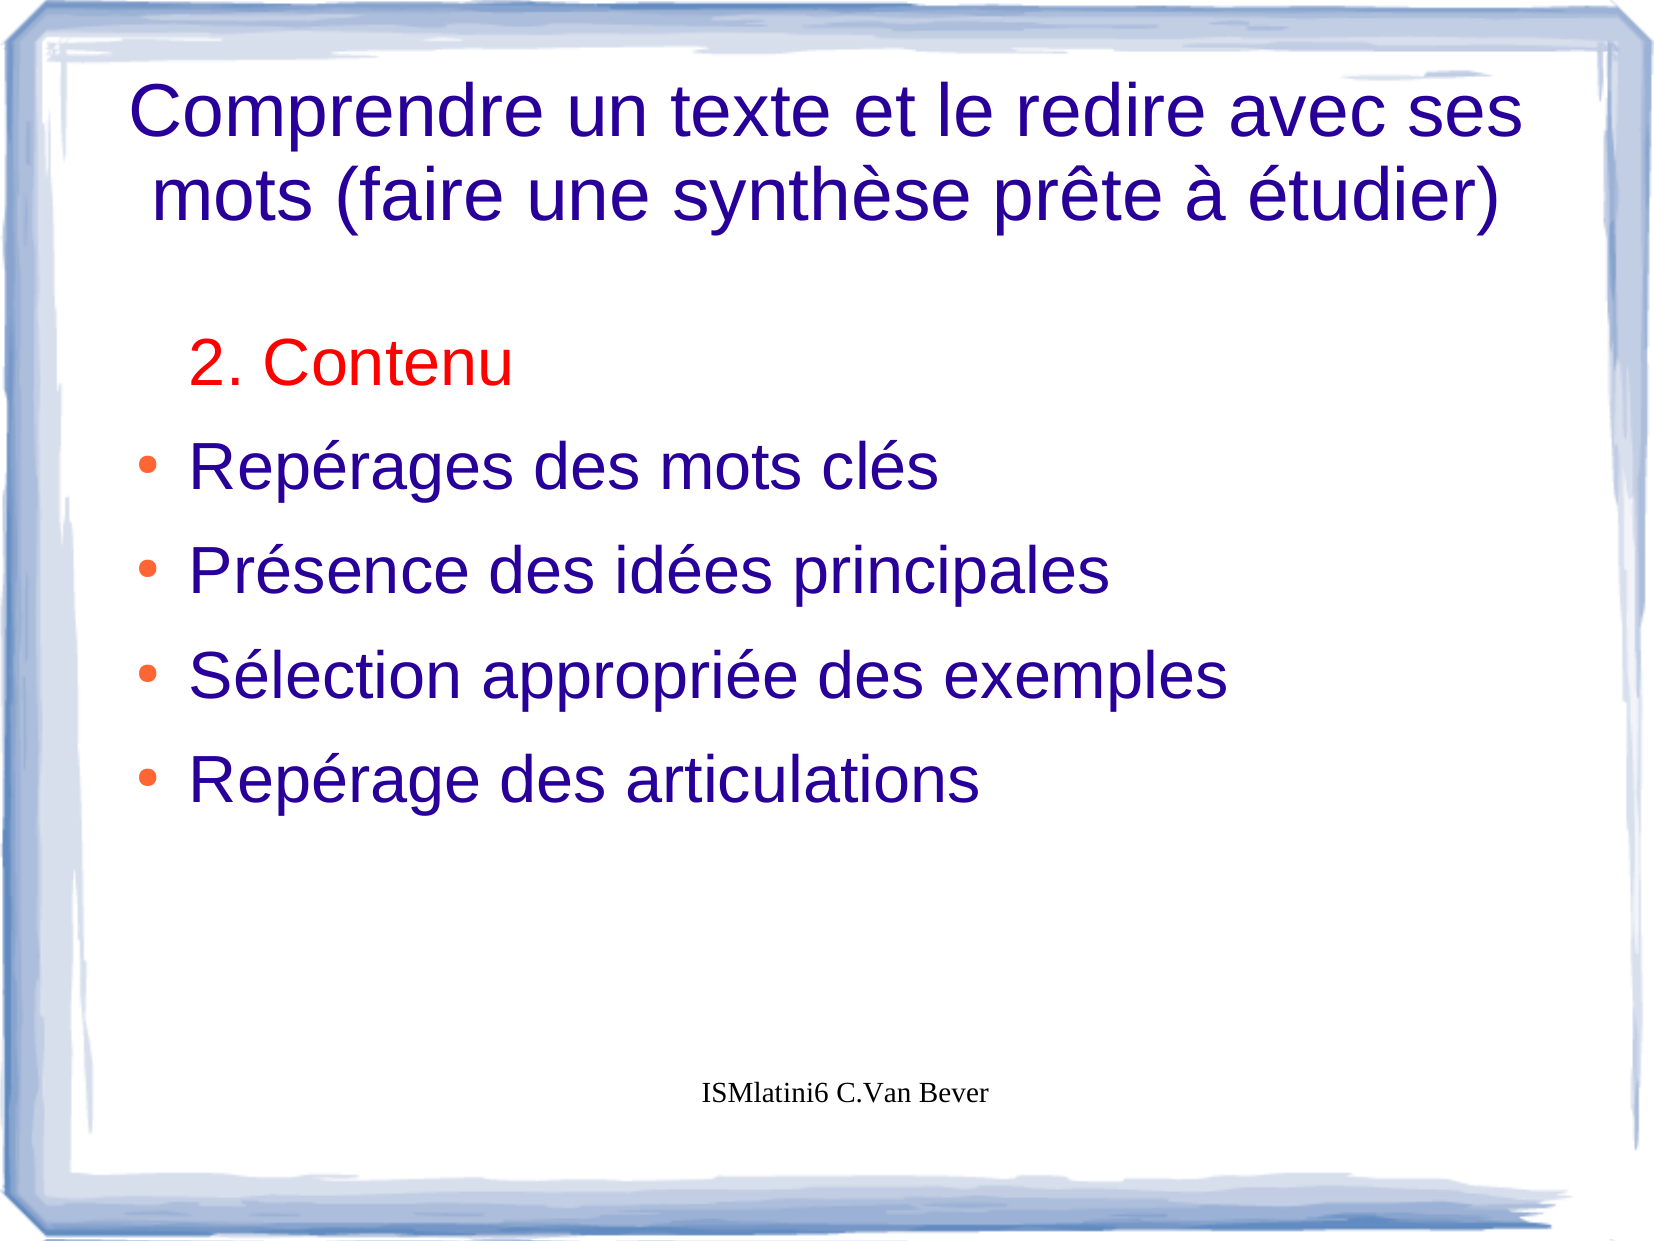

# Comprendre un texte et le redire avec ses mots (faire une synthèse prête à étudier)
2. Contenu
Repérages des mots clés
Présence des idées principales
Sélection appropriée des exemples
Repérage des articulations
ISMlatini6 C.Van Bever